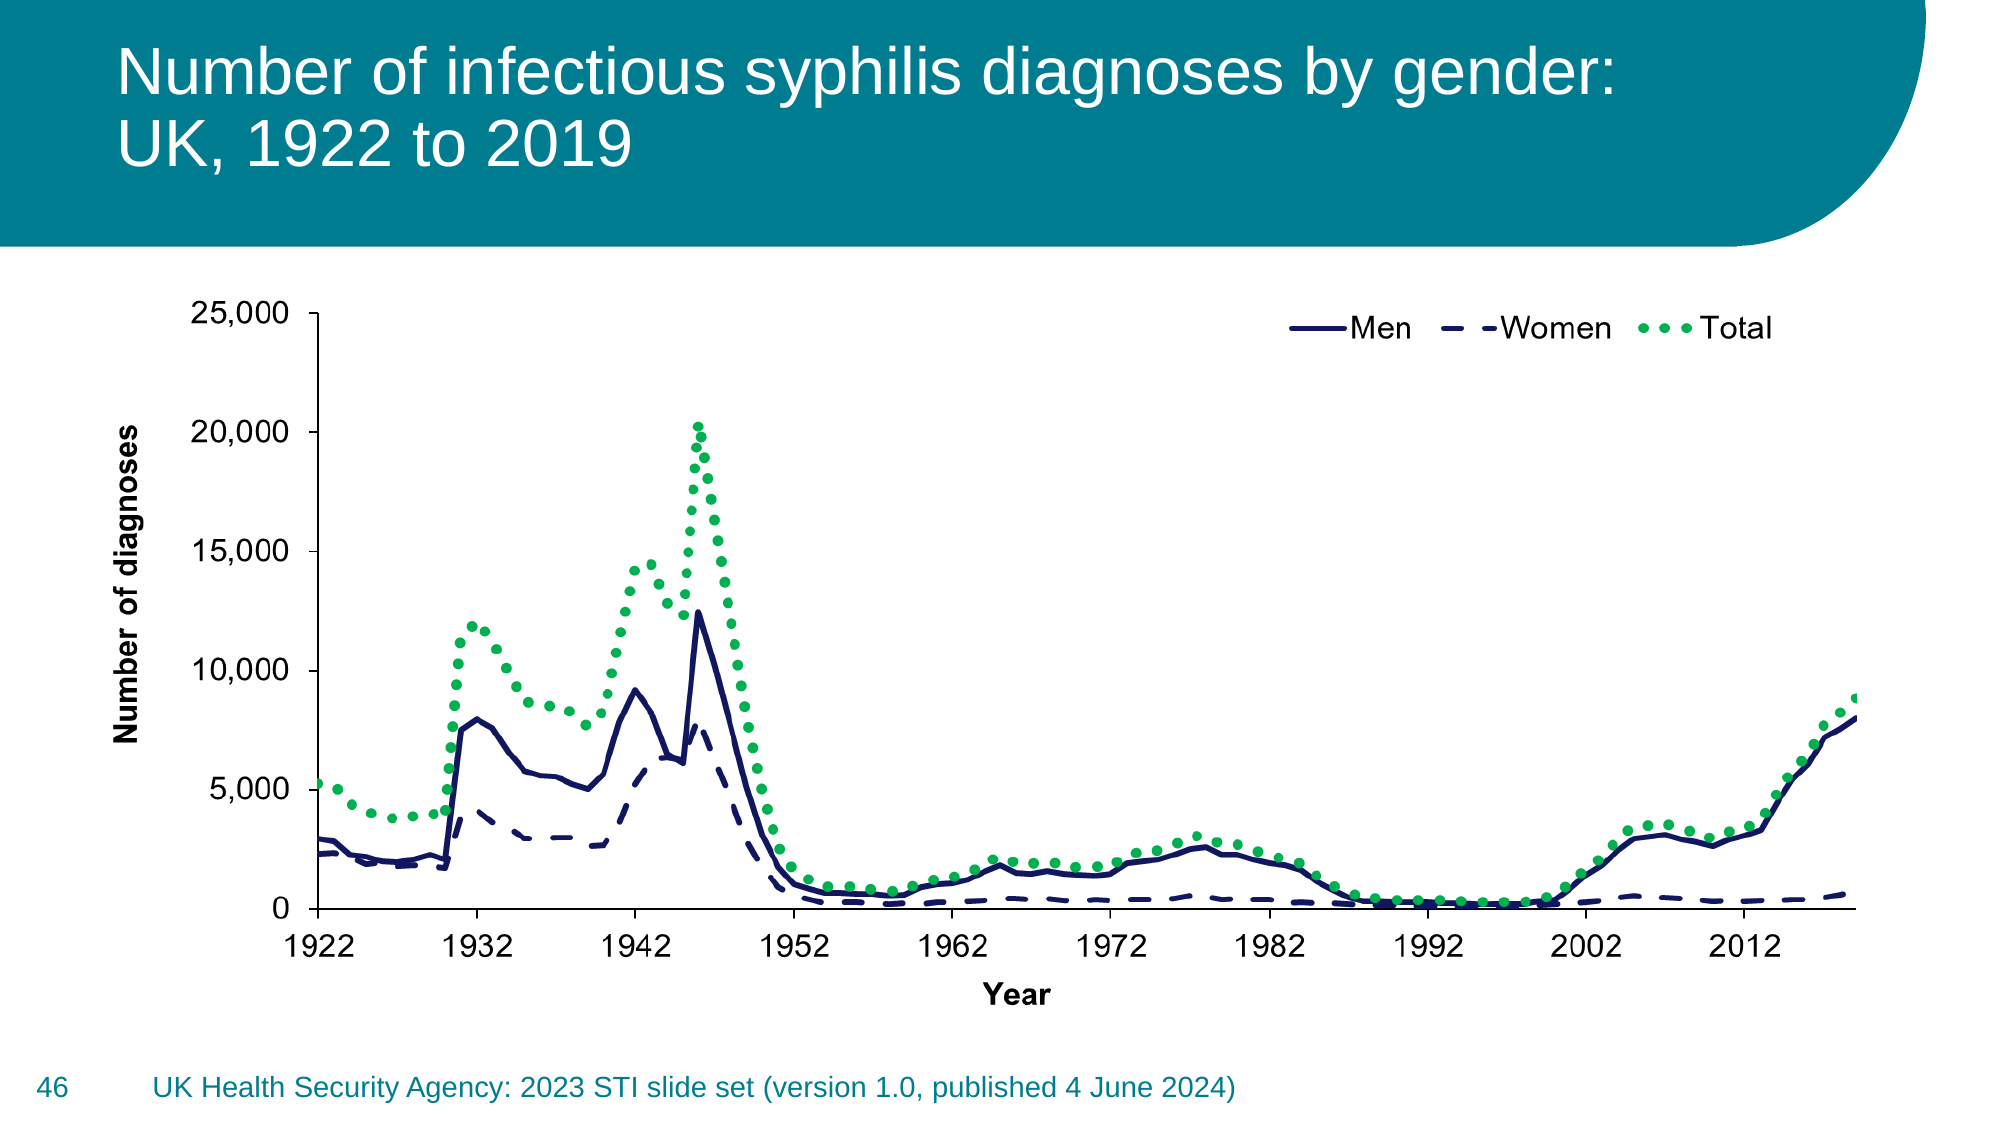

# Number of infectious syphilis diagnoses by gender: UK, 1922 to 2019
46
UK Health Security Agency: 2023 STI slide set (version 1.0, published 4 June 2024)